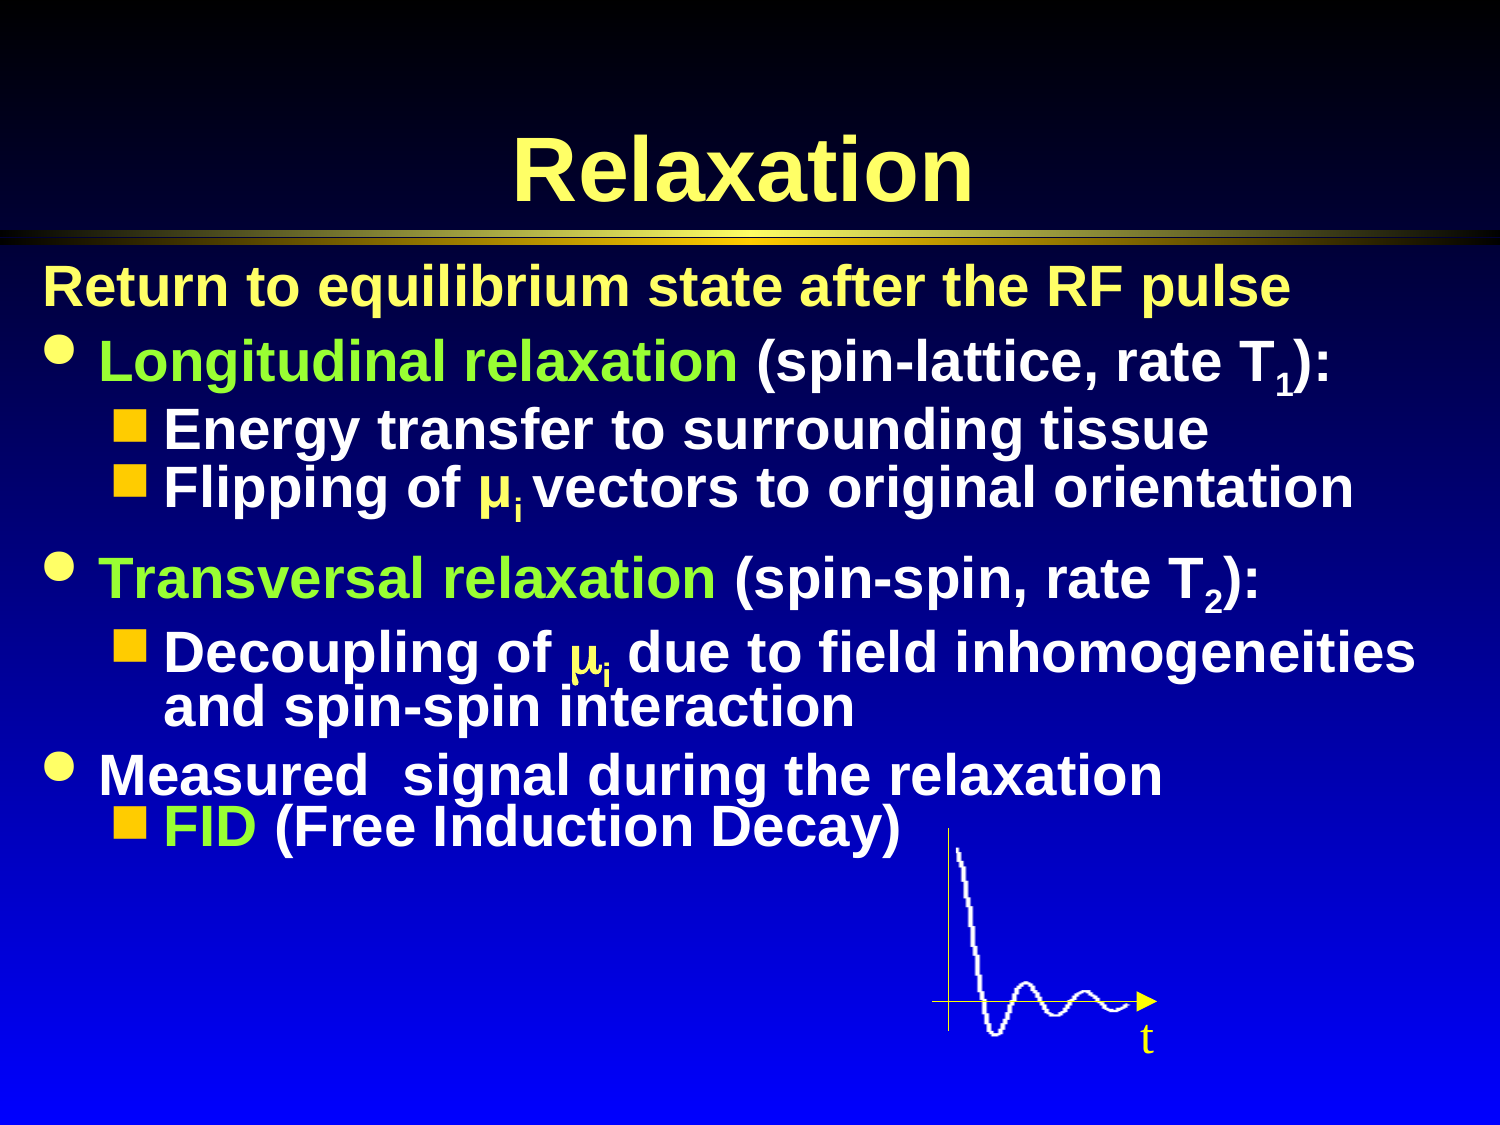

# Relaxation
Return to equilibrium state after the RF pulse
Longitudinal relaxation (spin-lattice, rate T1):
Energy transfer to surrounding tissue
Flipping of μi vectors to original orientation
Transversal relaxation (spin-spin, rate T2):
Decoupling of i due to field inhomogeneities and spin-spin interaction
Measured signal during the relaxation
FID (Free Induction Decay)
t